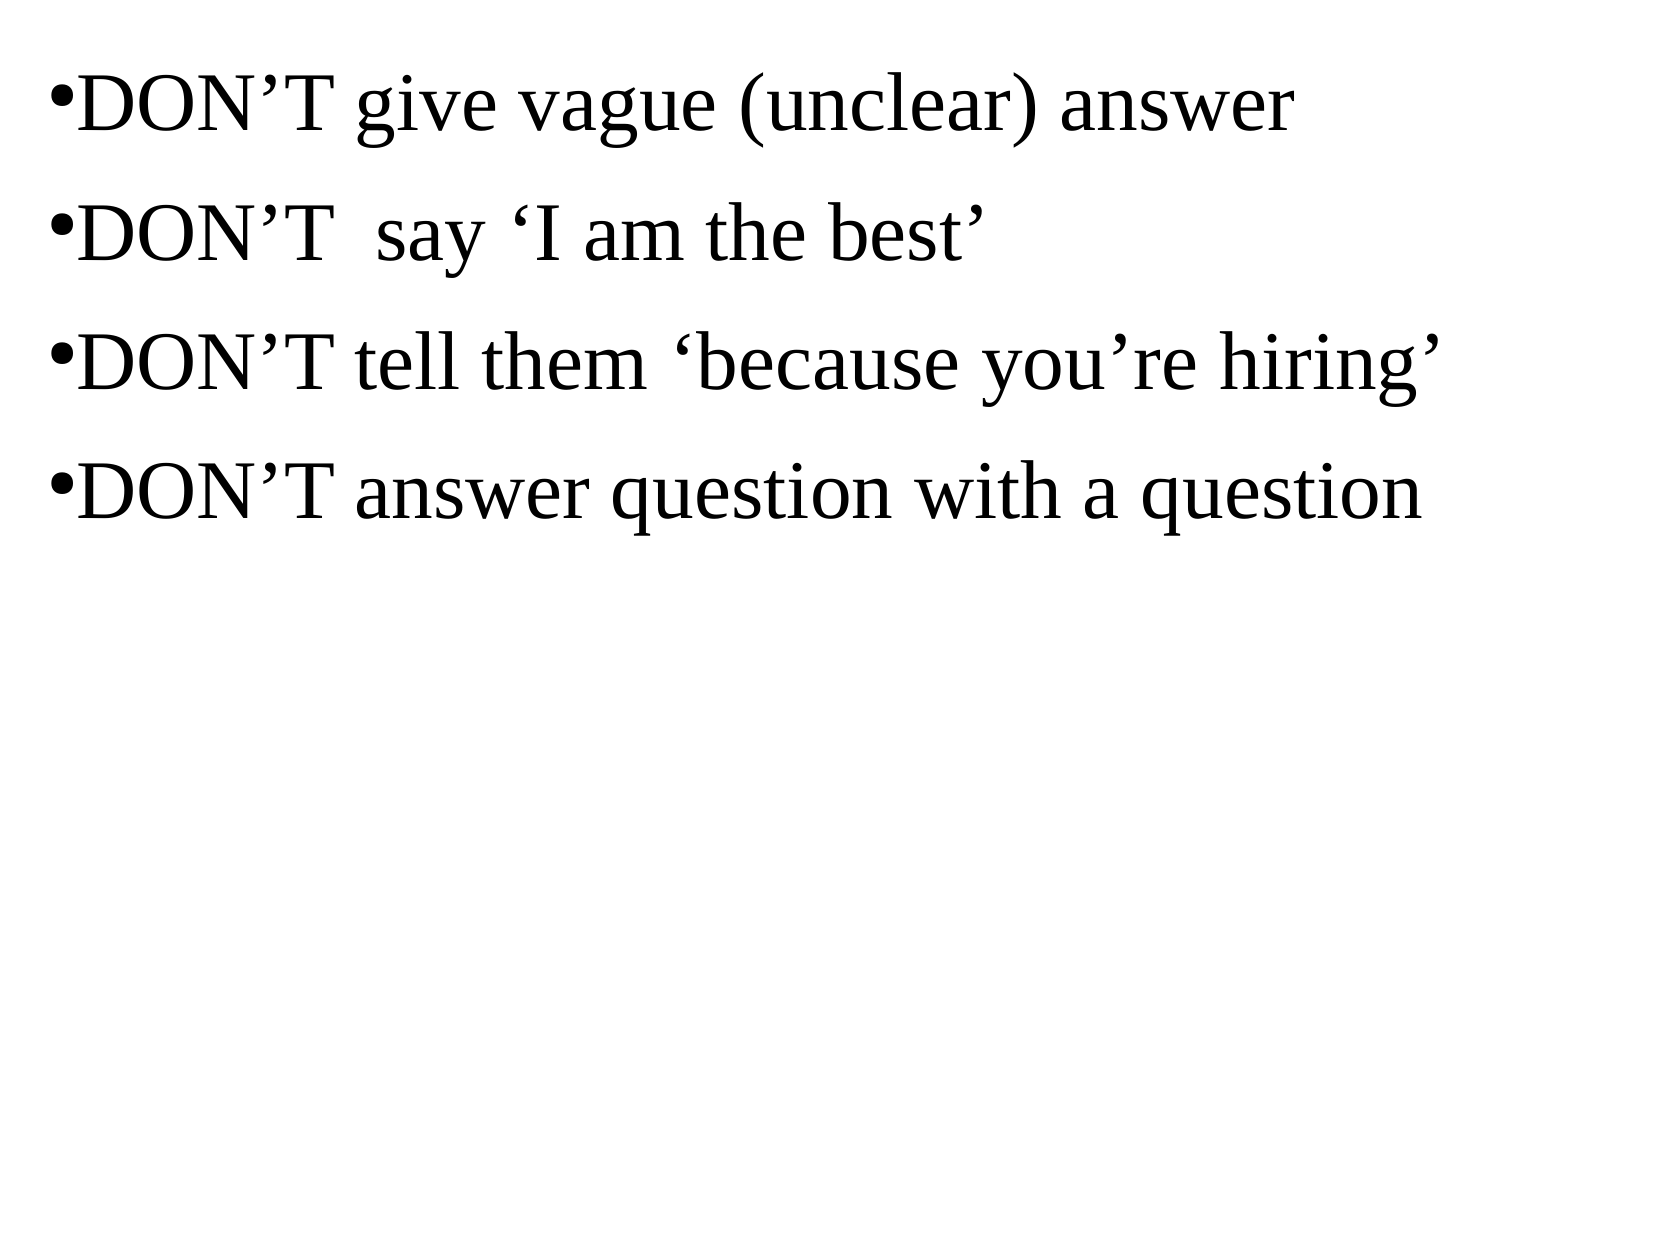

# DON’T give vague (unclear) answer
DON’T say ‘I am the best’
DON’T tell them ‘because you’re hiring’
DON’T answer question with a question